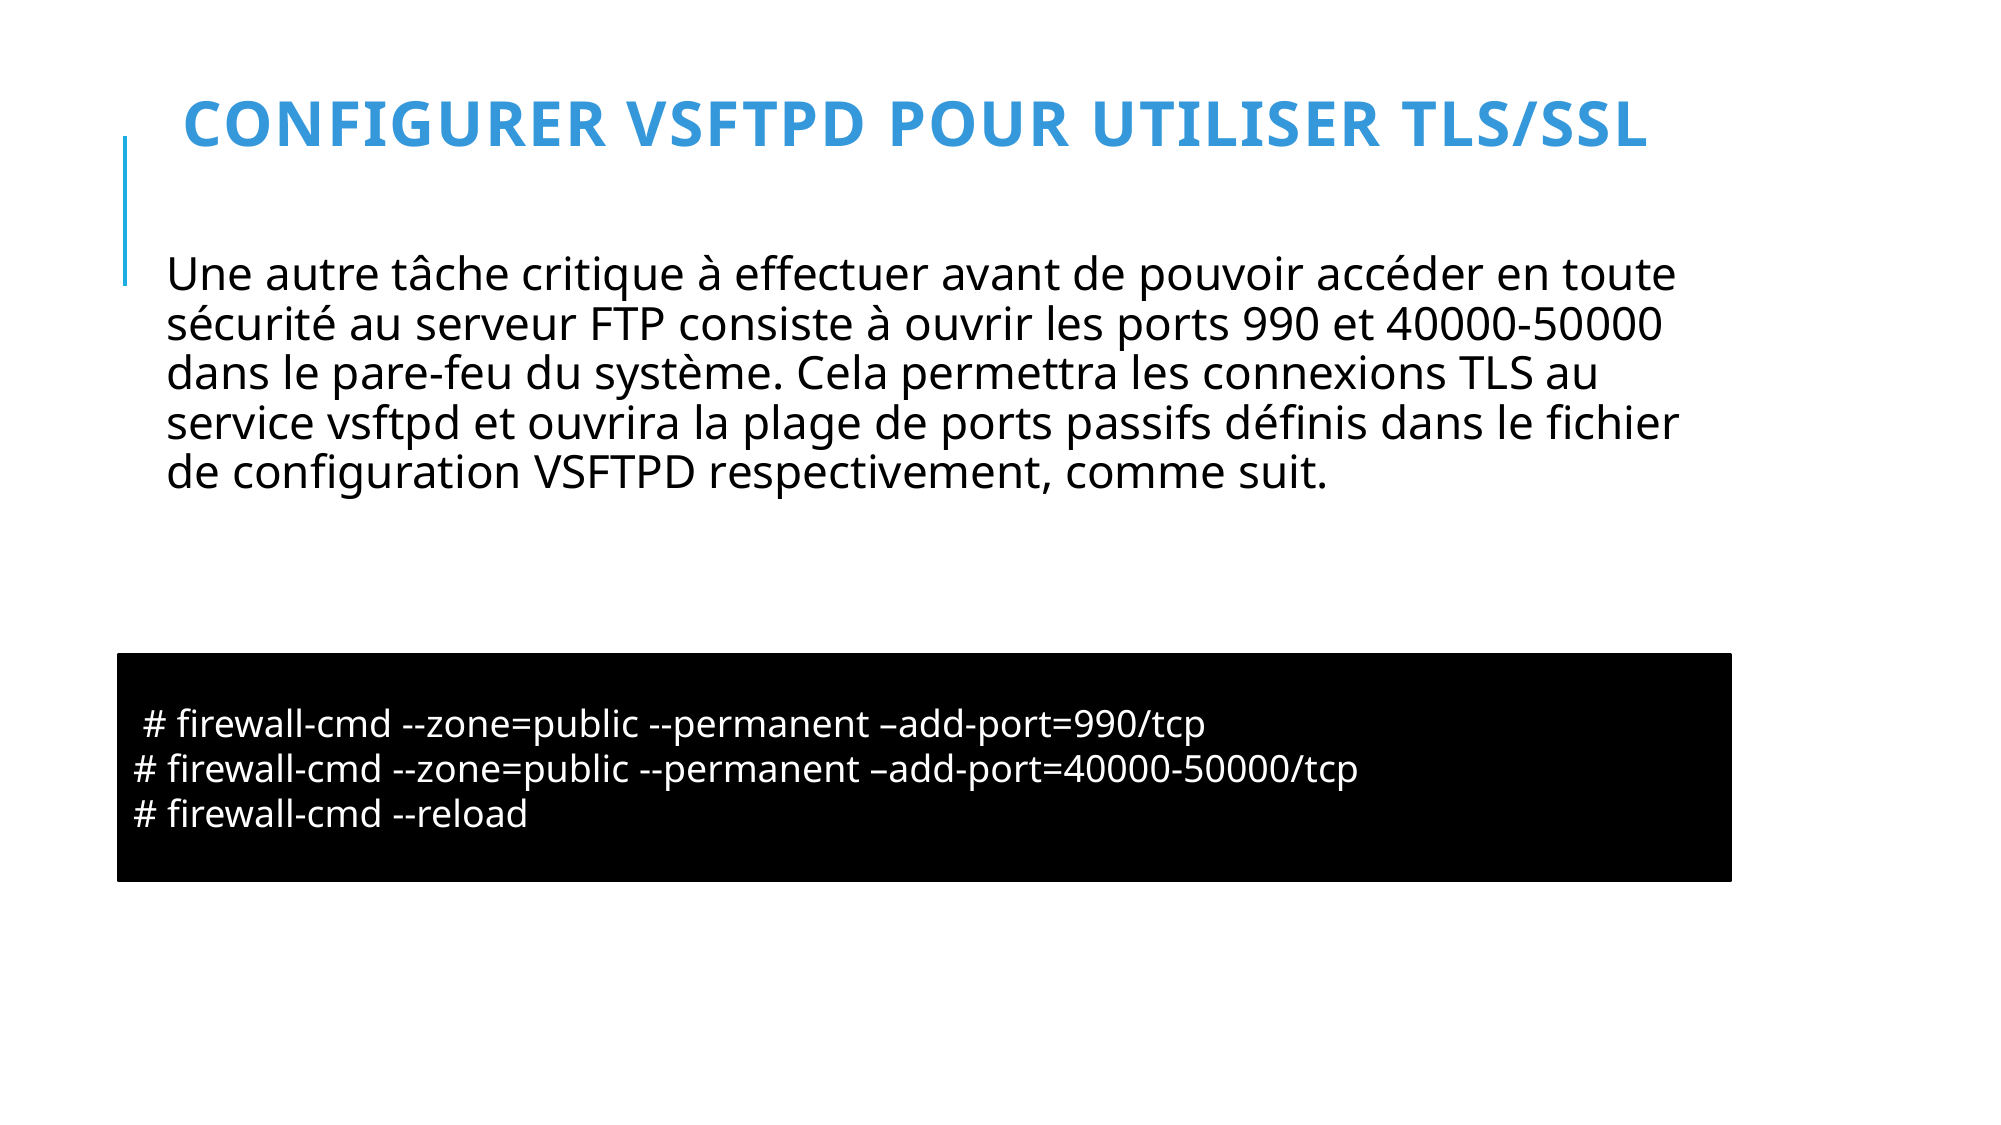

# Configurer VSftpd pour utiliser TLS/ssl
Une autre tâche critique à effectuer avant de pouvoir accéder en toute sécurité au serveur FTP consiste à ouvrir les ports 990 et 40000-50000 dans le pare-feu du système. Cela permettra les connexions TLS au service vsftpd et ouvrira la plage de ports passifs définis dans le fichier de configuration VSFTPD respectivement, comme suit.
 # firewall-cmd --zone=public --permanent –add-port=990/tcp
# firewall-cmd --zone=public --permanent –add-port=40000-50000/tcp
# firewall-cmd --reload